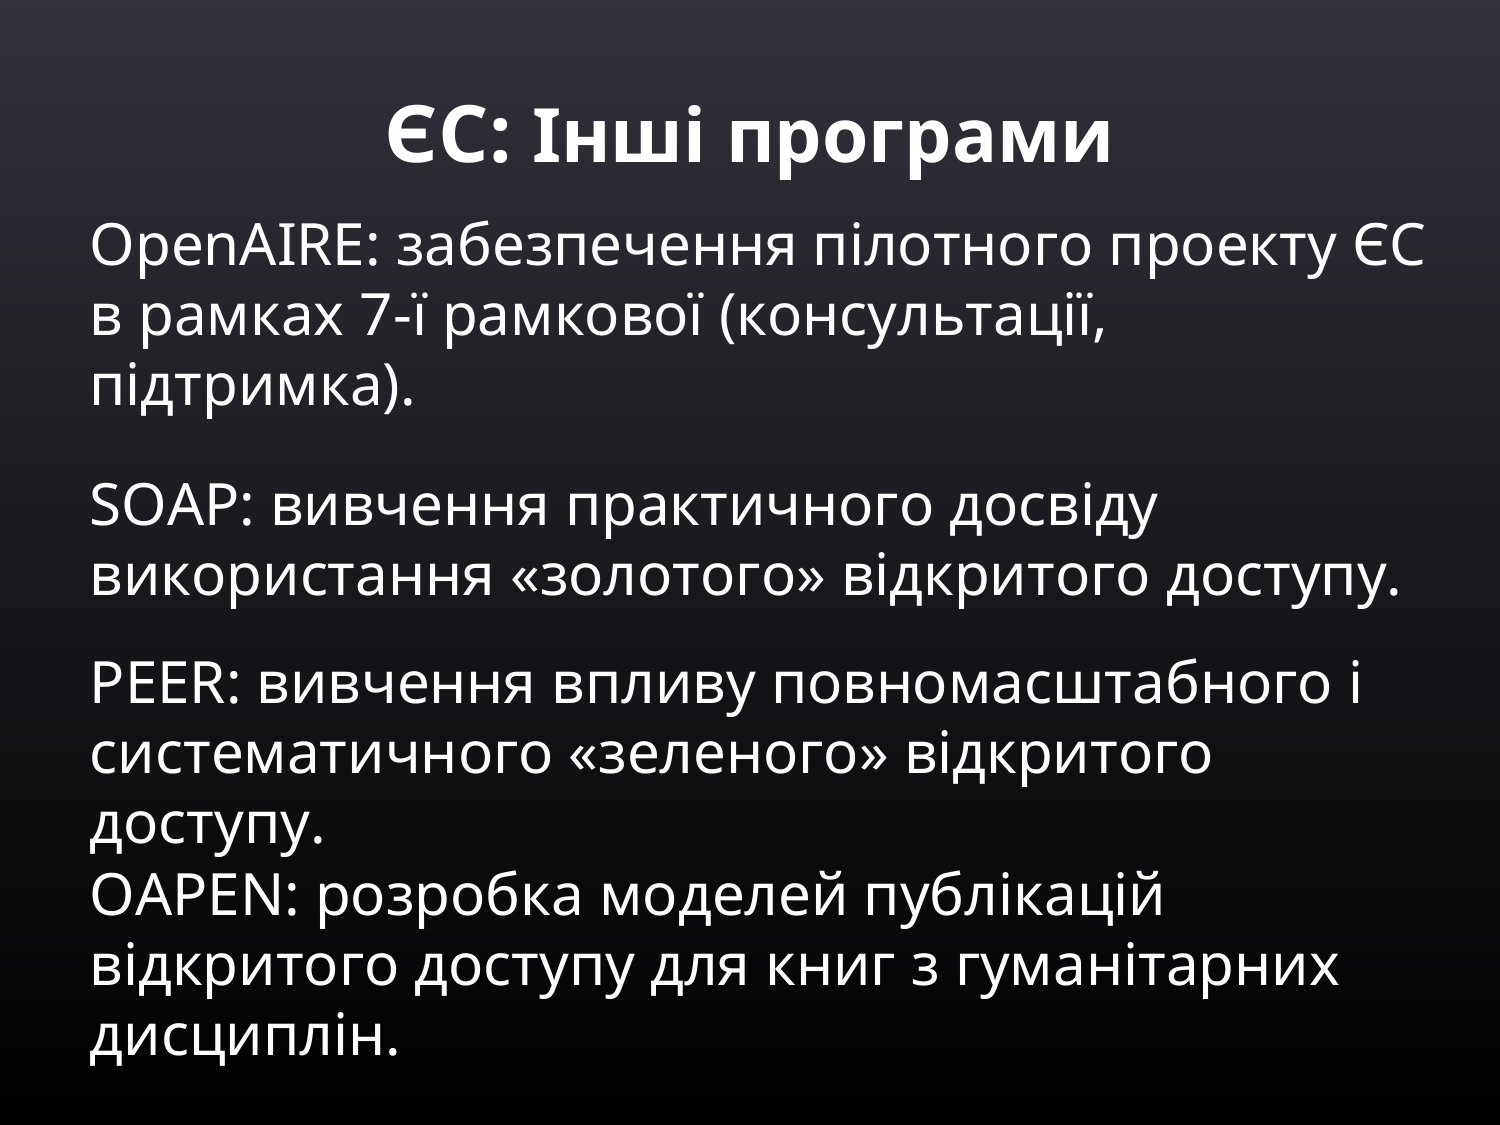

# ЄС: Інші програми
OpenAIRE: забезпечення пілотного проекту ЄС в рамках 7-ї рамкової (консультації, підтримка).
SOAP: вивчення практичного досвіду використання «золотого» відкритого доступу.
PEER: вивчення впливу повномасштабного і систематичного «зеленого» відкритого доступу.
OAPEN: розробка моделей публікацій відкритого доступу для книг з гуманітарних дисциплін.